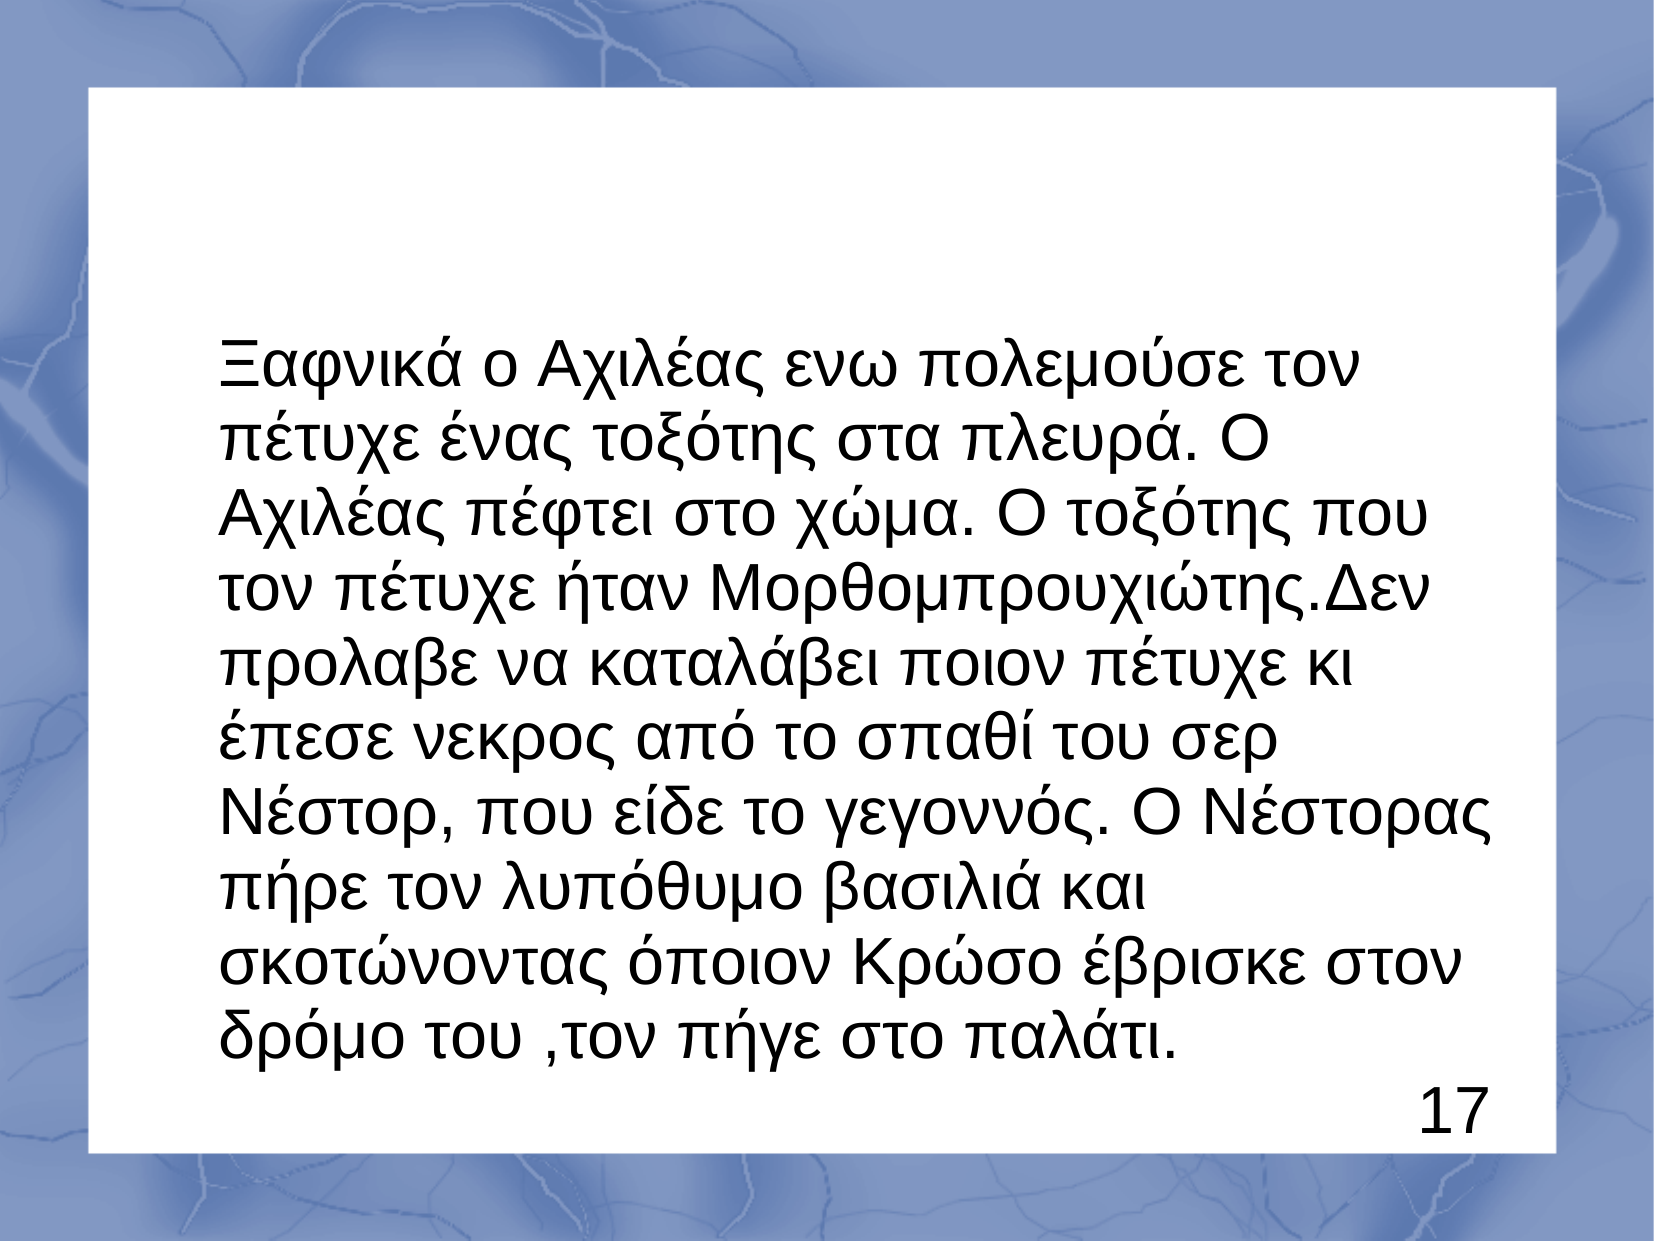

#
Ξαφνικά ο Αχιλέας ενω πολεμούσε τον πέτυχε ένας τοξότης στα πλευρά. Ο Αχιλέας πέφτει στο χώμα. Ο τοξότης που τον πέτυχε ήταν Μορθομπρουχιώτης.Δεν προλαβε να καταλάβει ποιον πέτυχε κι έπεσε νεκρος από το σπαθί του σερ Νέστορ, που είδε το γεγοννός. Ο Νέστορας πήρε τον λυπόθυμο βασιλιά και σκοτώνοντας όποιον Κρώσο έβρισκε στον δρόμο του ,τον πήγε στο παλάτι. 17